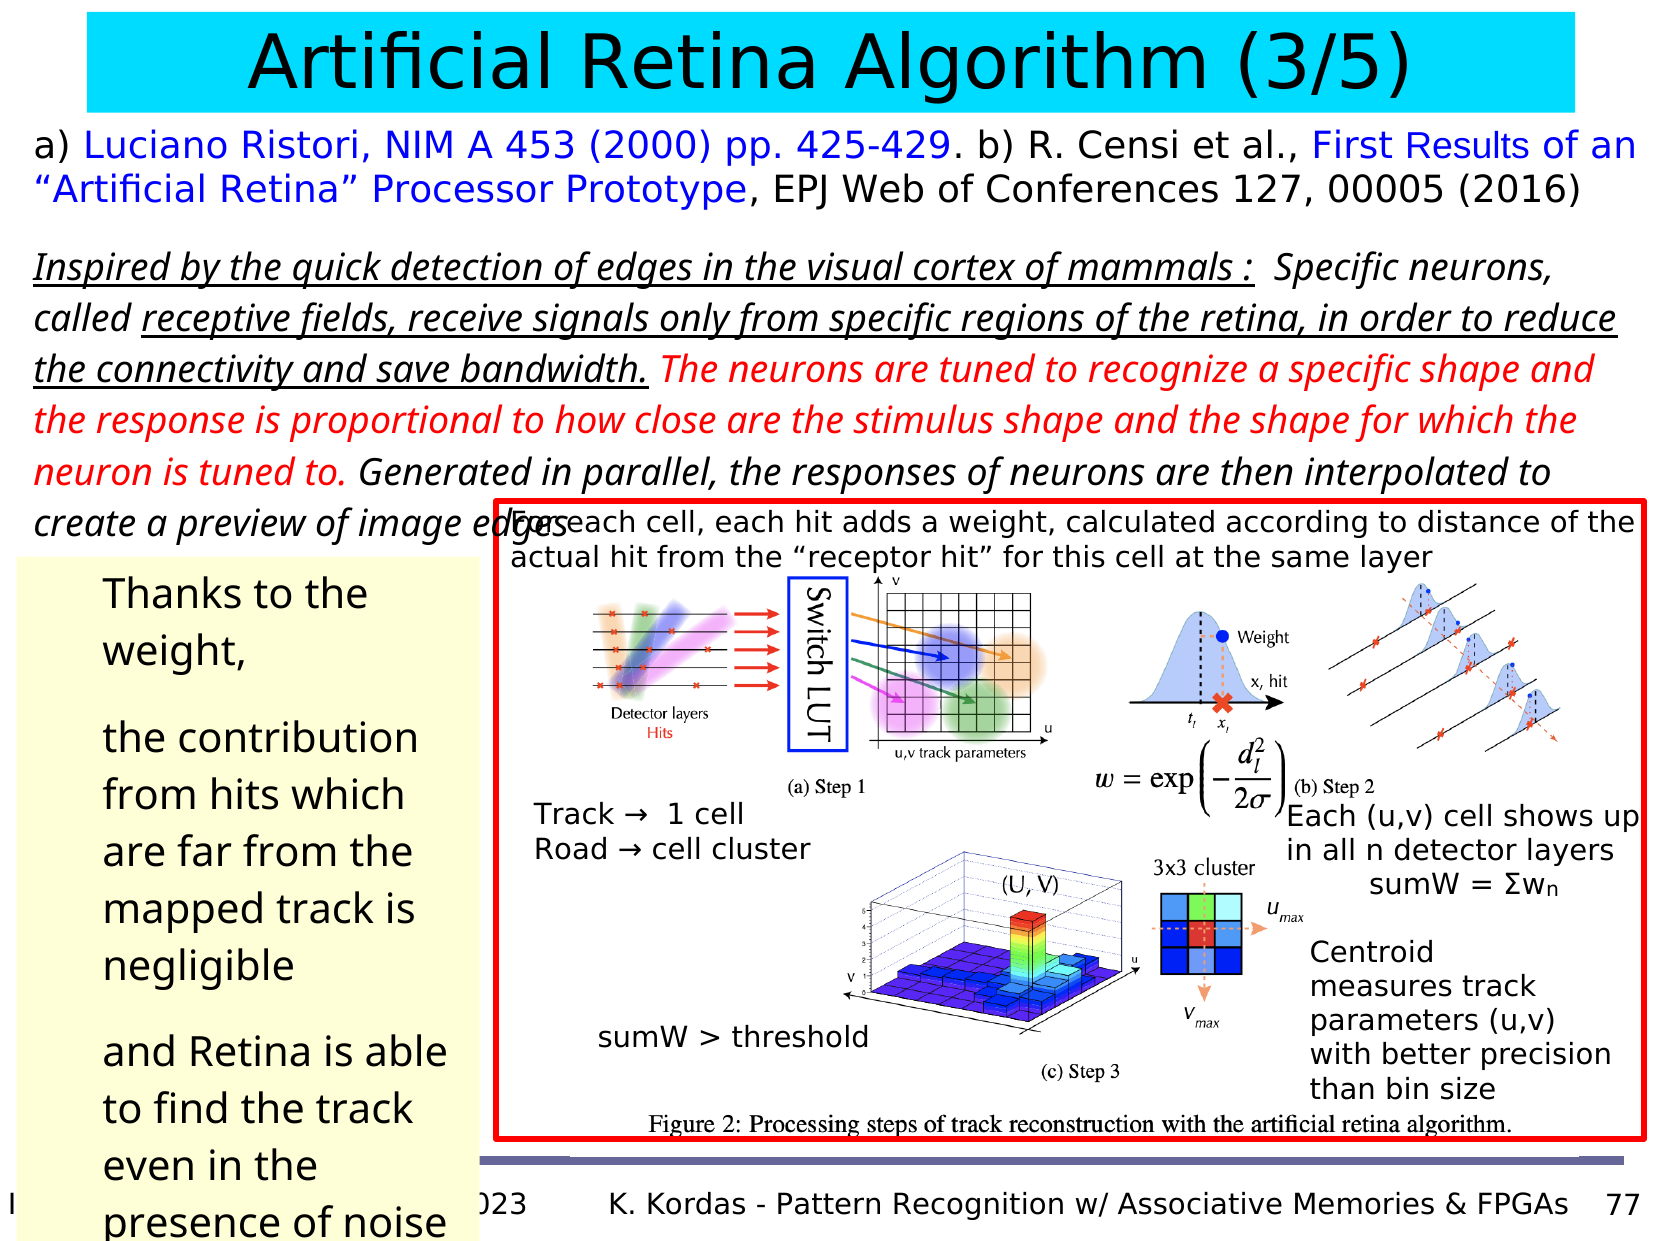

# Artificial Retina Algorithm (3/5)
a) Luciano Ristori, NIM A 453 (2000) pp. 425-429. b) R. Censi et al., First Results of an “Artificial Retina” Processor Prototype, EPJ Web of Conferences 127, 00005 (2016)
Inspired by the quick detection of edges in the visual cortex of mammals : Specific neurons, called receptive fields, receive signals only from specific regions of the retina, in order to reduce the connectivity and save bandwidth. The neurons are tuned to recognize a specific shape and the response is proportional to how close are the stimulus shape and the shape for which the neuron is tuned to. Generated in parallel, the responses of neurons are then interpolated to create a preview of image edges
For each cell, each hit adds a weight, calculated according to distance of the actual hit from the “receptor hit” for this cell at the same layer
Thanks to the weight,
the contribution from hits which are far from the mapped track is negligible
and Retina is able to find the track even in the presence of noise hits or hits from additional tracks.
Track → 1 cell
Road → cell cluster
Each (u,v) cell shows up
in all n detector layers
 sumW = Σwn
Centroid
measures track parameters (u,v)
with better precision than bin size
sumW > threshold
ISOTDAQ2023, Istanbul, 21/6/2023
K. Kordas - Pattern Recognition w/ Associative Memories & FPGAs
77